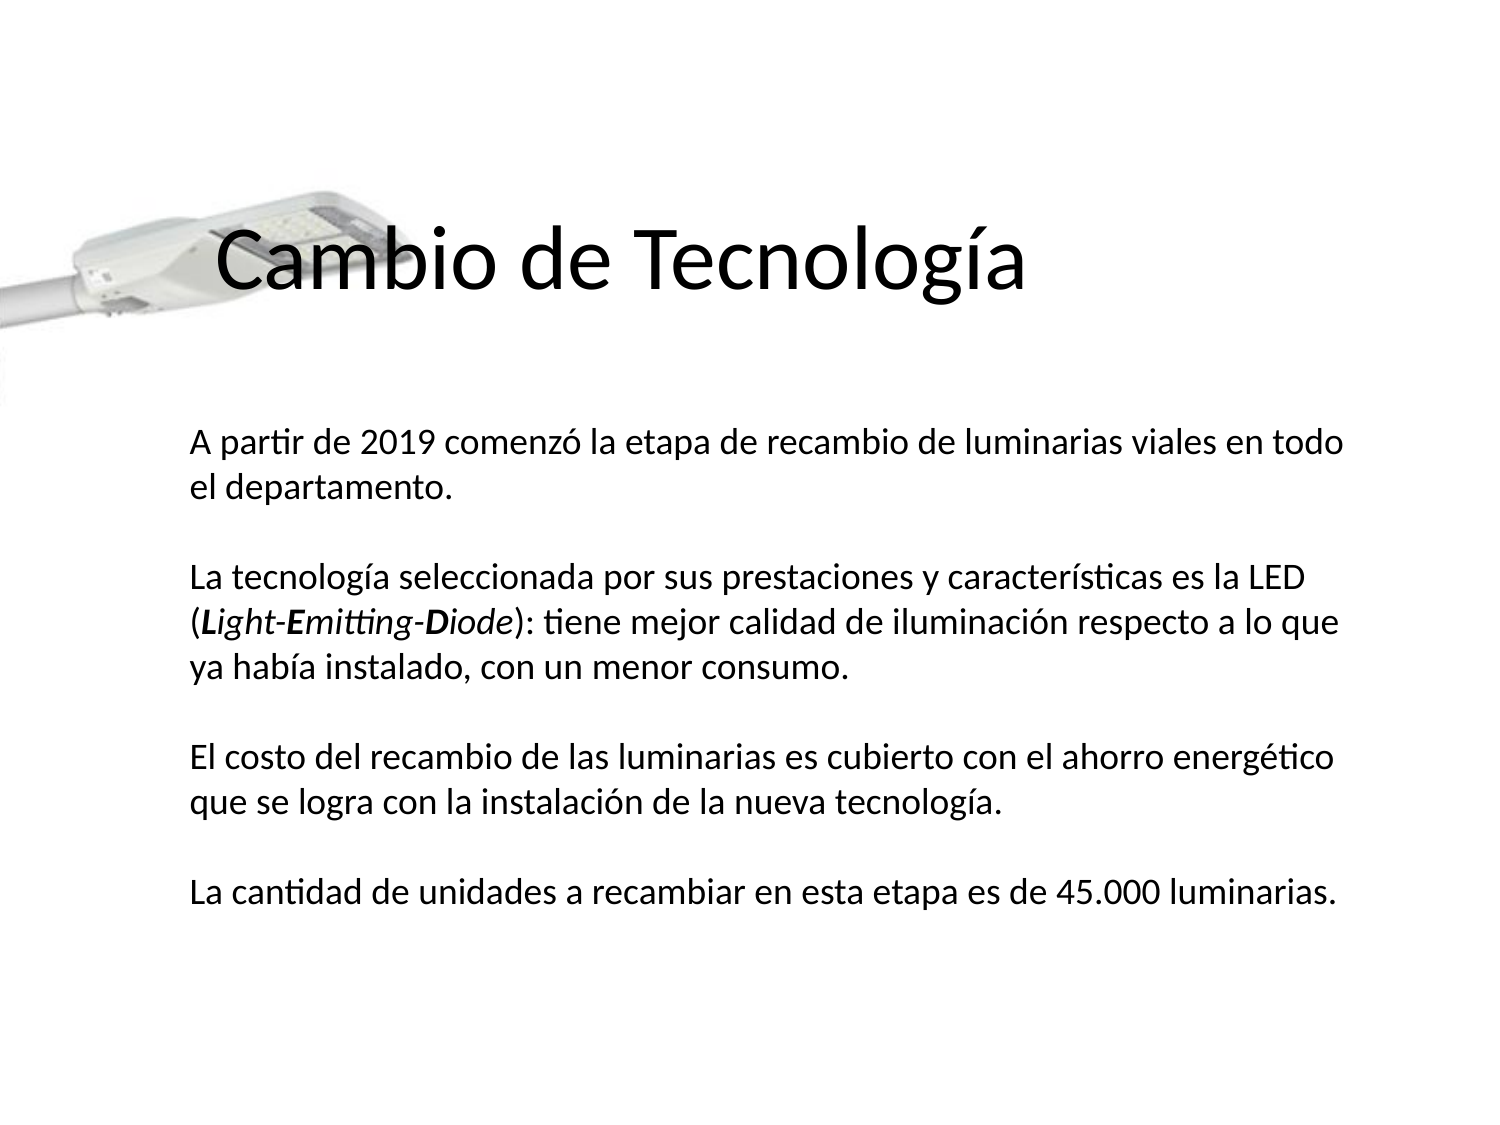

Cambio de Tecnología
A partir de 2019 comenzó la etapa de recambio de luminarias viales en todo el departamento.
La tecnología seleccionada por sus prestaciones y características es la LED (Light-Emitting-Diode): tiene mejor calidad de iluminación respecto a lo que ya había instalado, con un menor consumo.
El costo del recambio de las luminarias es cubierto con el ahorro energético que se logra con la instalación de la nueva tecnología.
La cantidad de unidades a recambiar en esta etapa es de 45.000 luminarias.